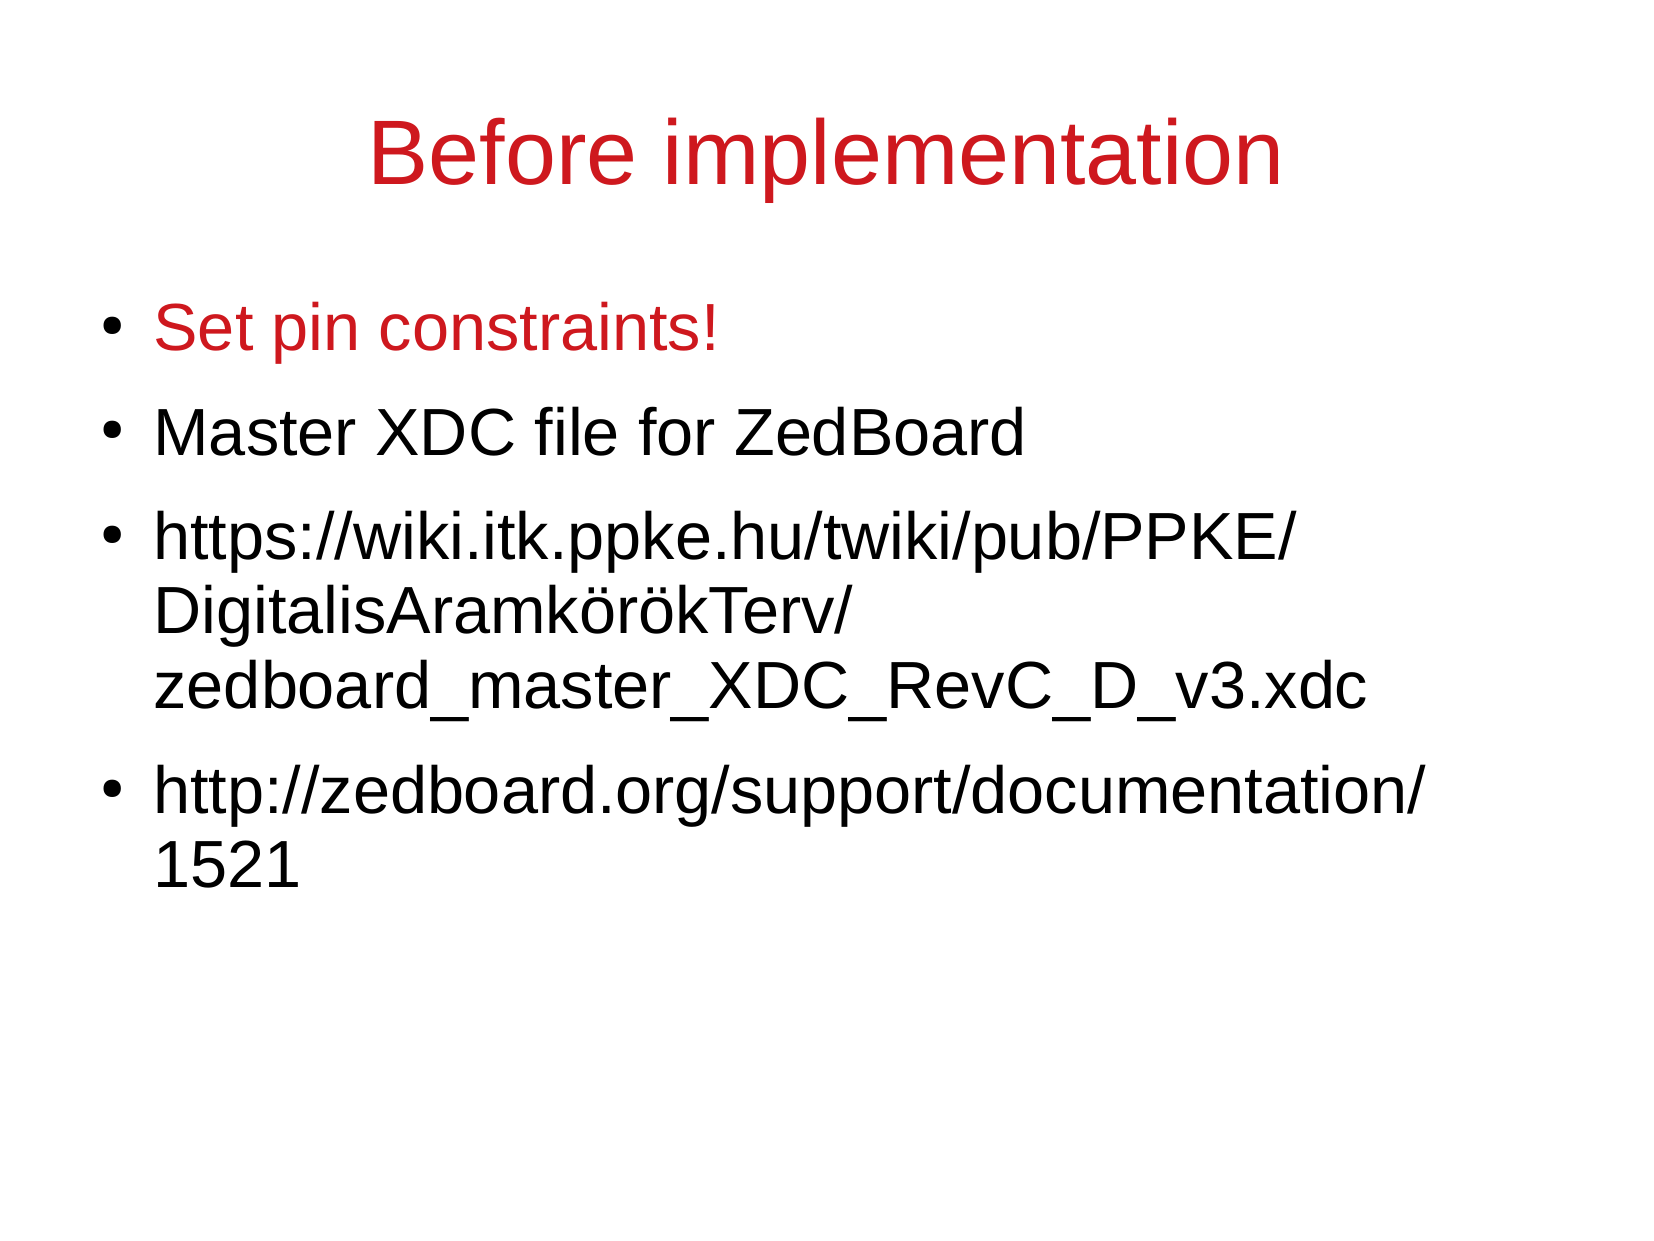

# Before implementation
Set pin constraints!
Master XDC file for ZedBoard
https://wiki.itk.ppke.hu/twiki/pub/PPKE/DigitalisAramkörökTerv/zedboard_master_XDC_RevC_D_v3.xdc
http://zedboard.org/support/documentation/1521